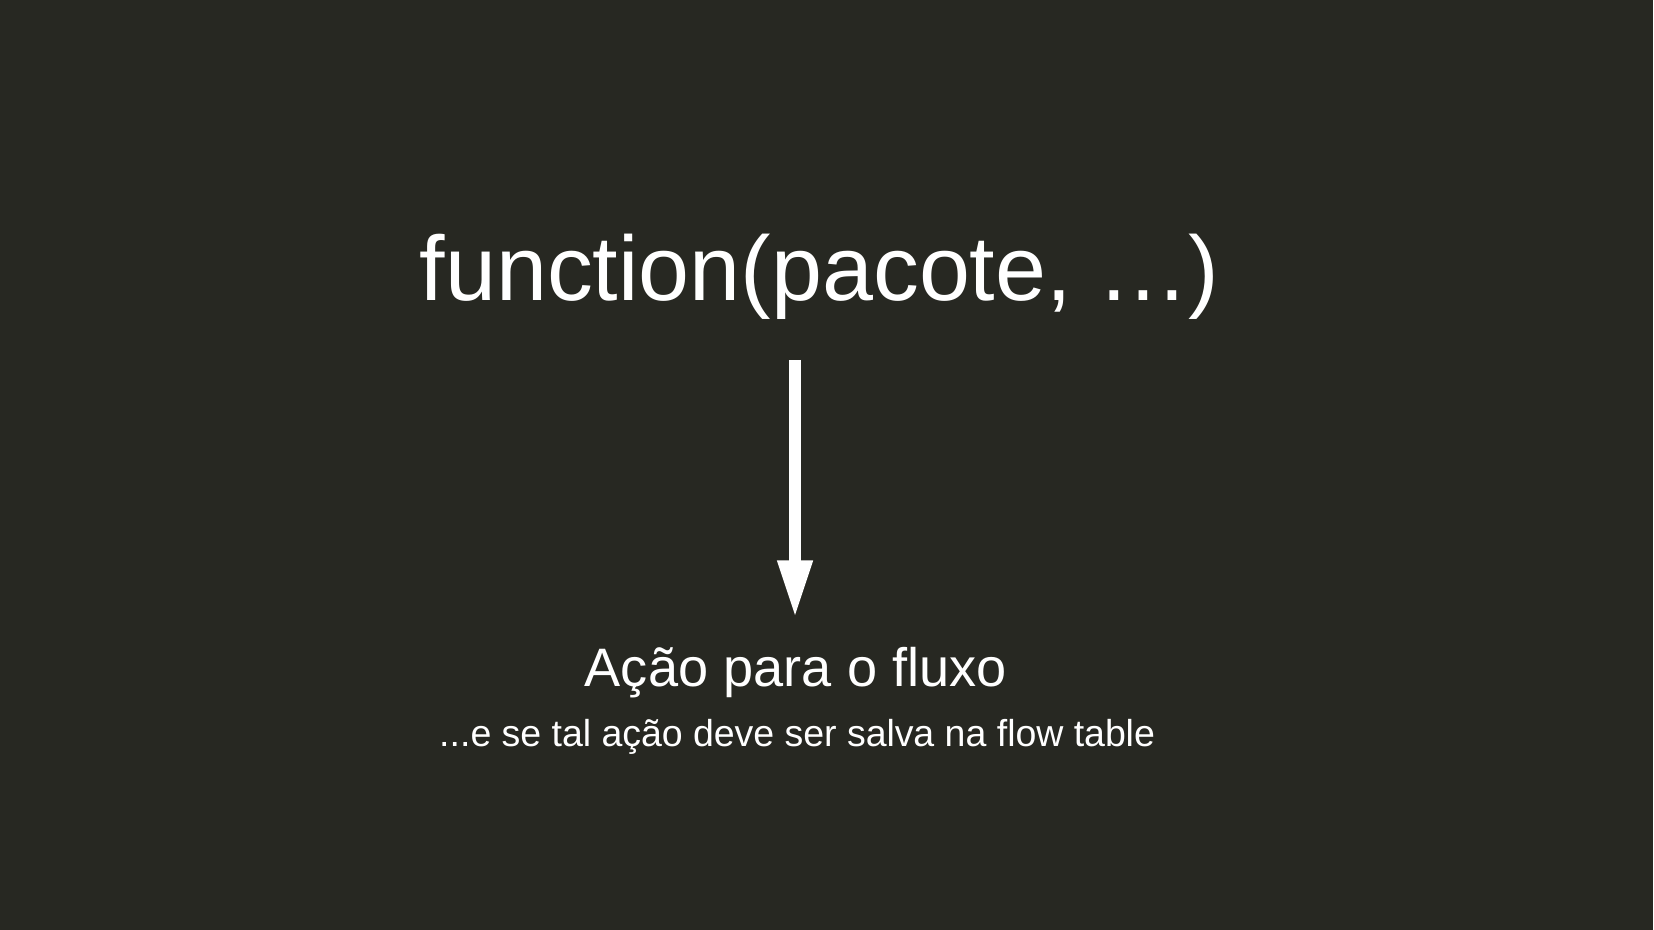

function(pacote, …)
Ação para o fluxo
...e se tal ação deve ser salva na flow table